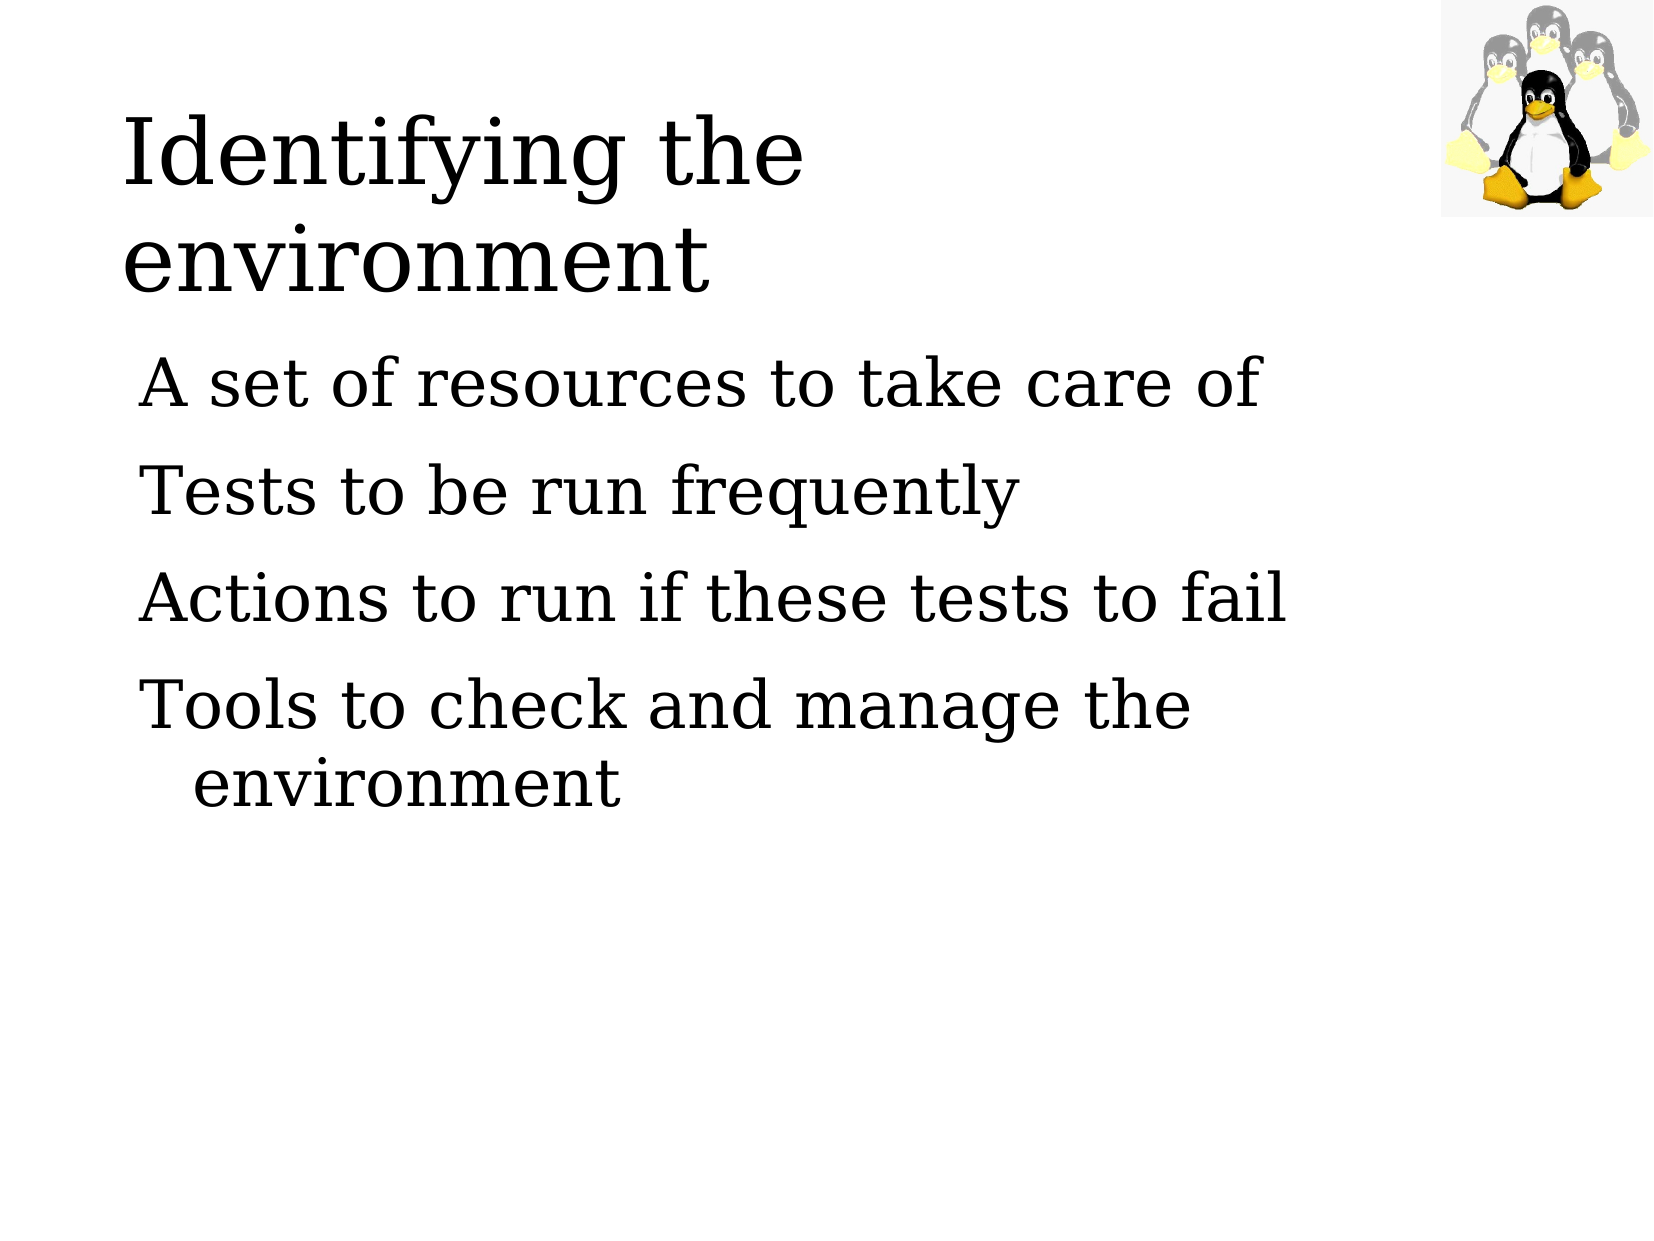

# Identifying the environment
A set of resources to take care of
Tests to be run frequently
Actions to run if these tests to fail
Tools to check and manage the environment